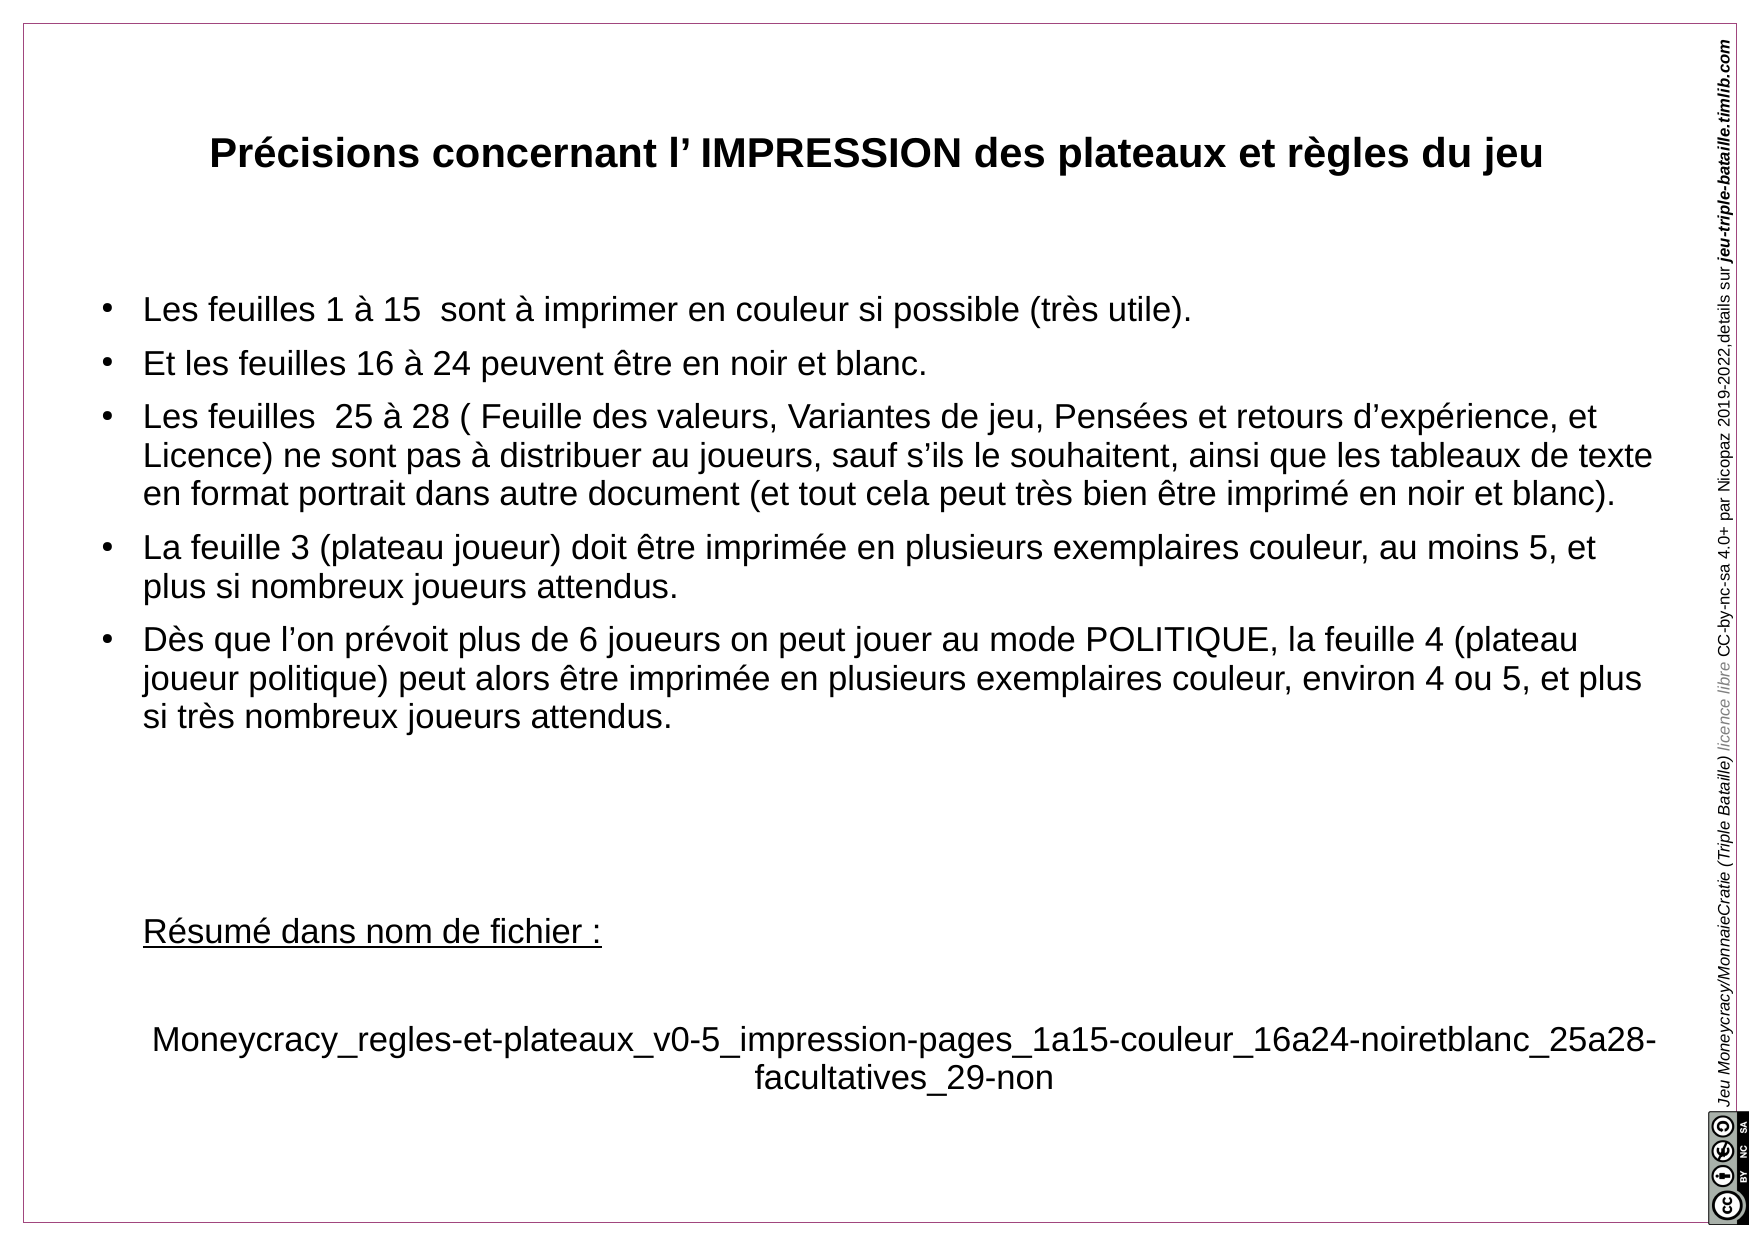

# Précisions concernant l’ IMPRESSION des plateaux et règles du jeu
Les feuilles 1 à 15 sont à imprimer en couleur si possible (très utile).
Et les feuilles 16 à 24 peuvent être en noir et blanc.
Les feuilles 25 à 28 ( Feuille des valeurs, Variantes de jeu, Pensées et retours d’expérience, et Licence) ne sont pas à distribuer au joueurs, sauf s’ils le souhaitent, ainsi que les tableaux de texte en format portrait dans autre document (et tout cela peut très bien être imprimé en noir et blanc).
La feuille 3 (plateau joueur) doit être imprimée en plusieurs exemplaires couleur, au moins 5, et plus si nombreux joueurs attendus.
Dès que l’on prévoit plus de 6 joueurs on peut jouer au mode POLITIQUE, la feuille 4 (plateau joueur politique) peut alors être imprimée en plusieurs exemplaires couleur, environ 4 ou 5, et plus si très nombreux joueurs attendus.
Résumé dans nom de fichier :
Moneycracy_regles-et-plateaux_v0-5_impression-pages_1a15-couleur_16a24-noiretblanc_25a28-facultatives_29-non